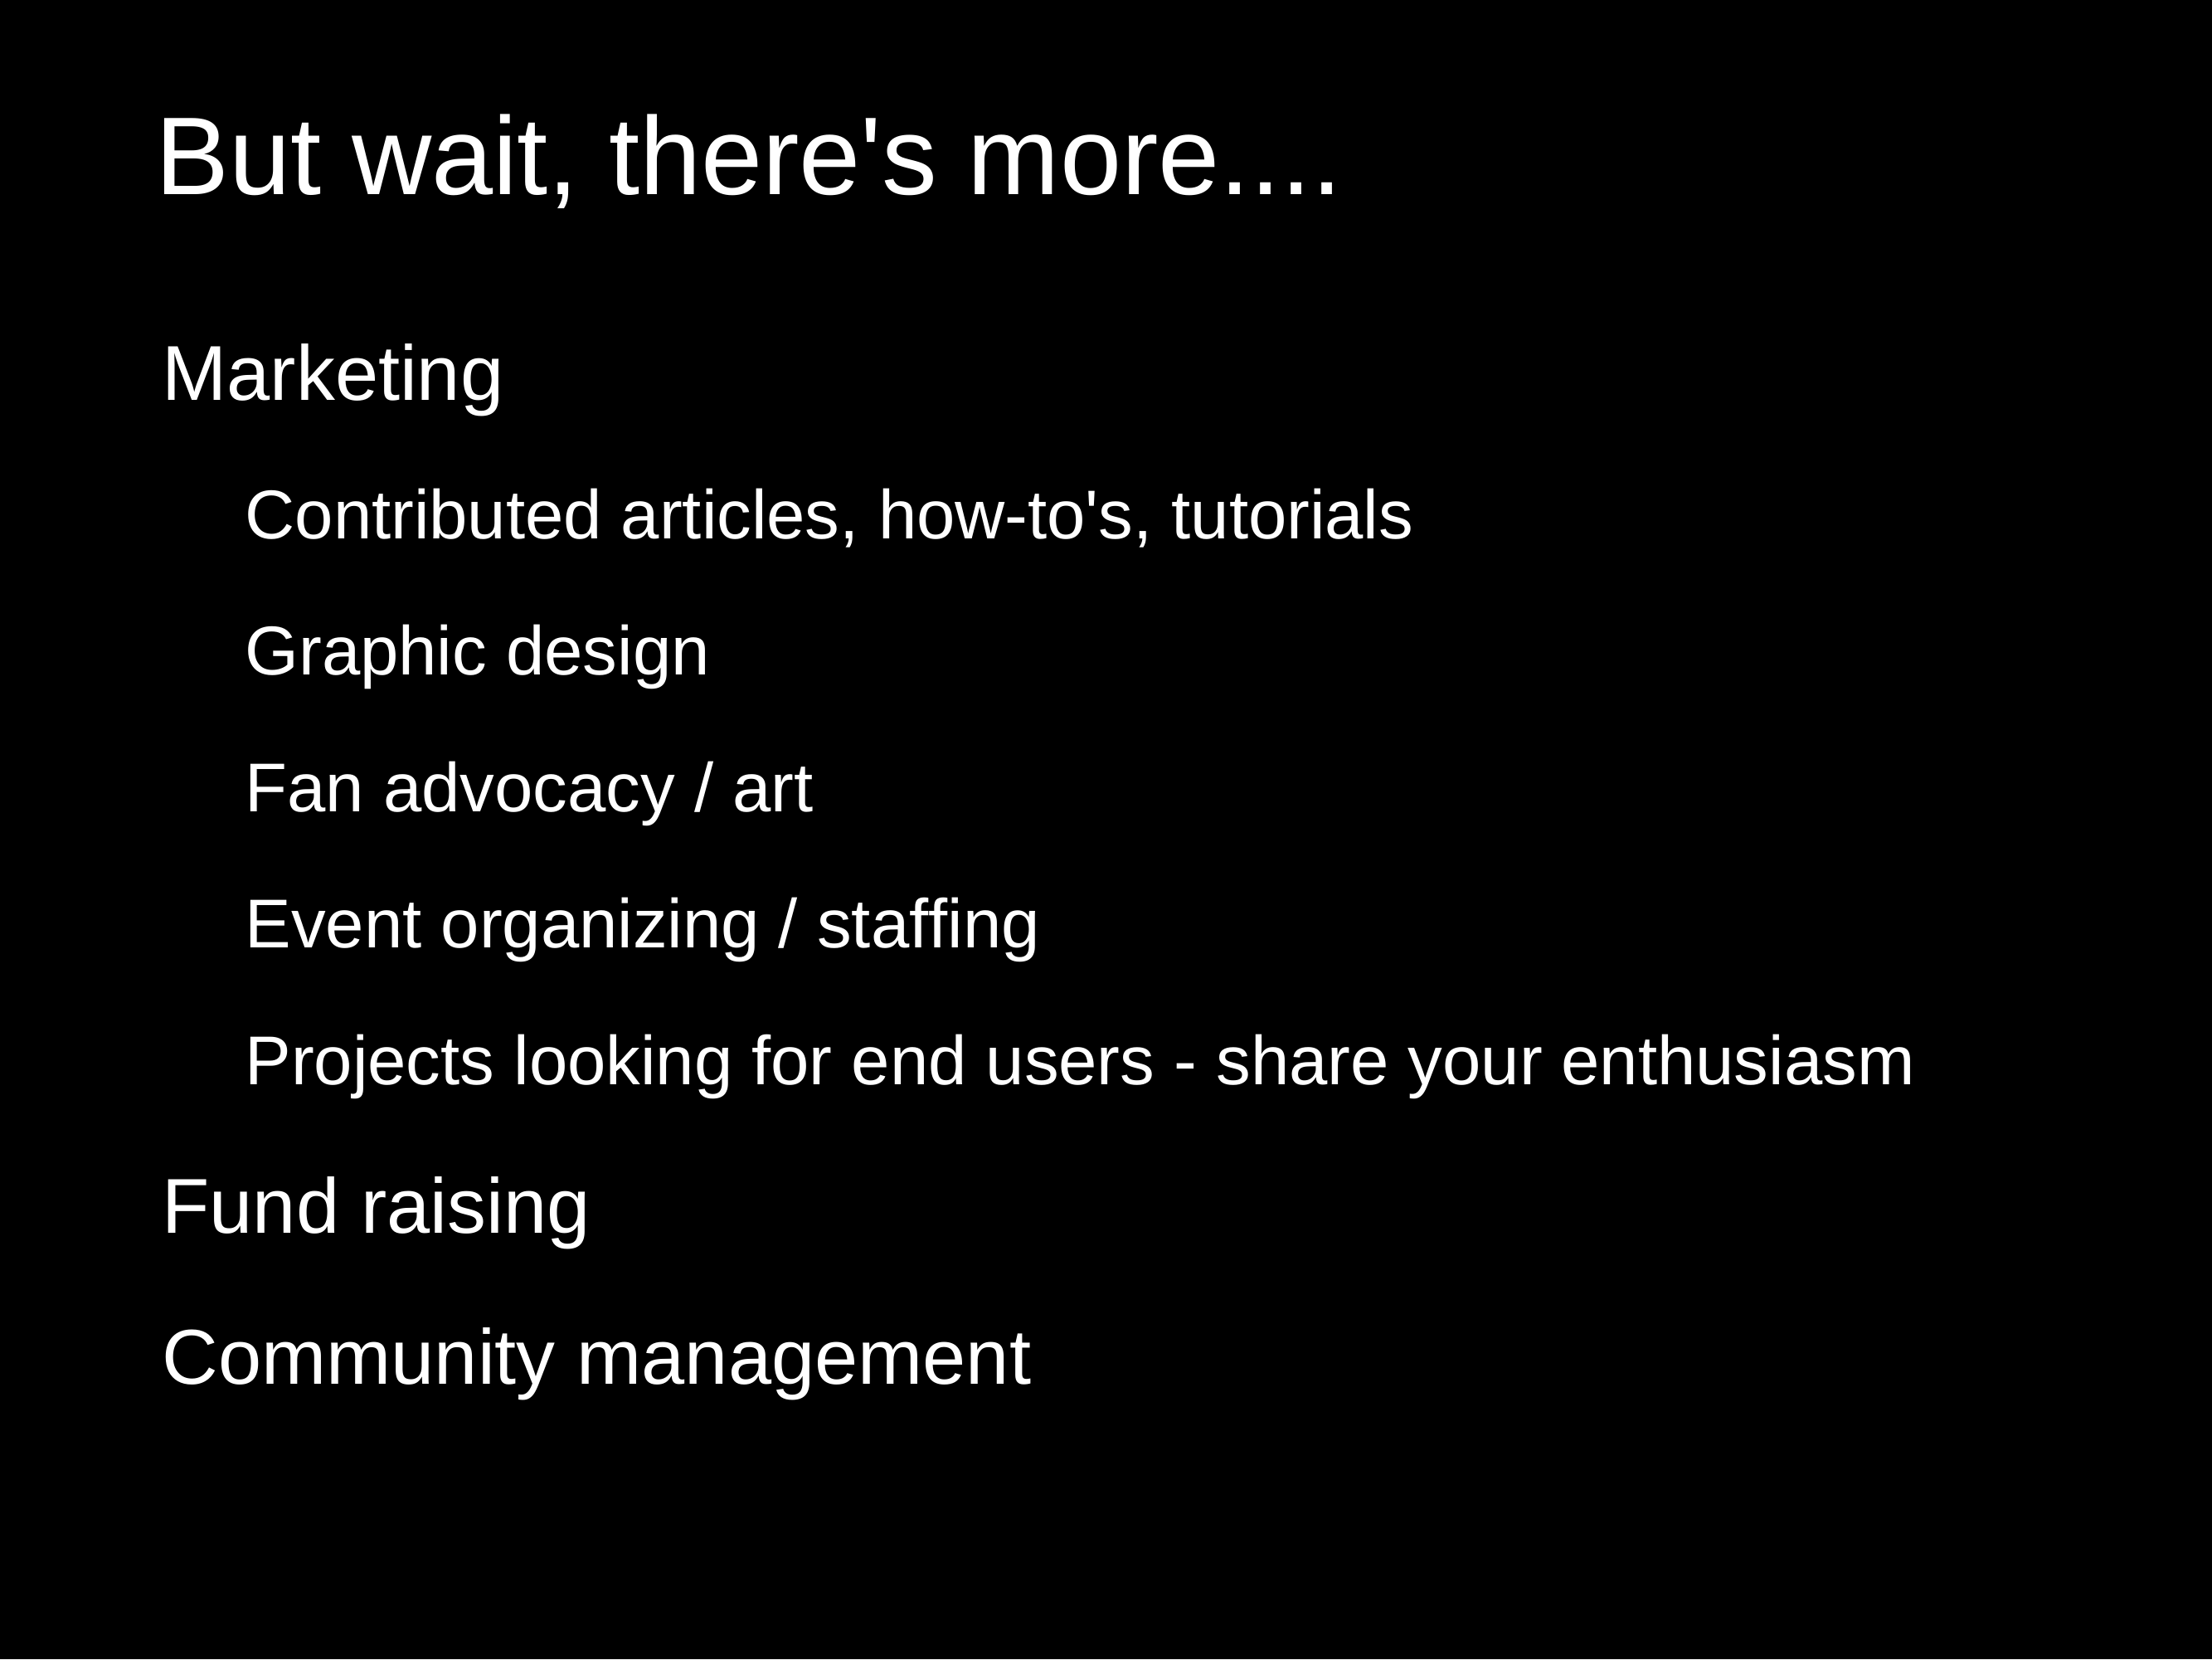

# But wait, there's more....
Marketing
Contributed articles, how-to's, tutorials
Graphic design
Fan advocacy / art
Event organizing / staffing
Projects looking for end users - share your enthusiasm
Fund raising
Community management